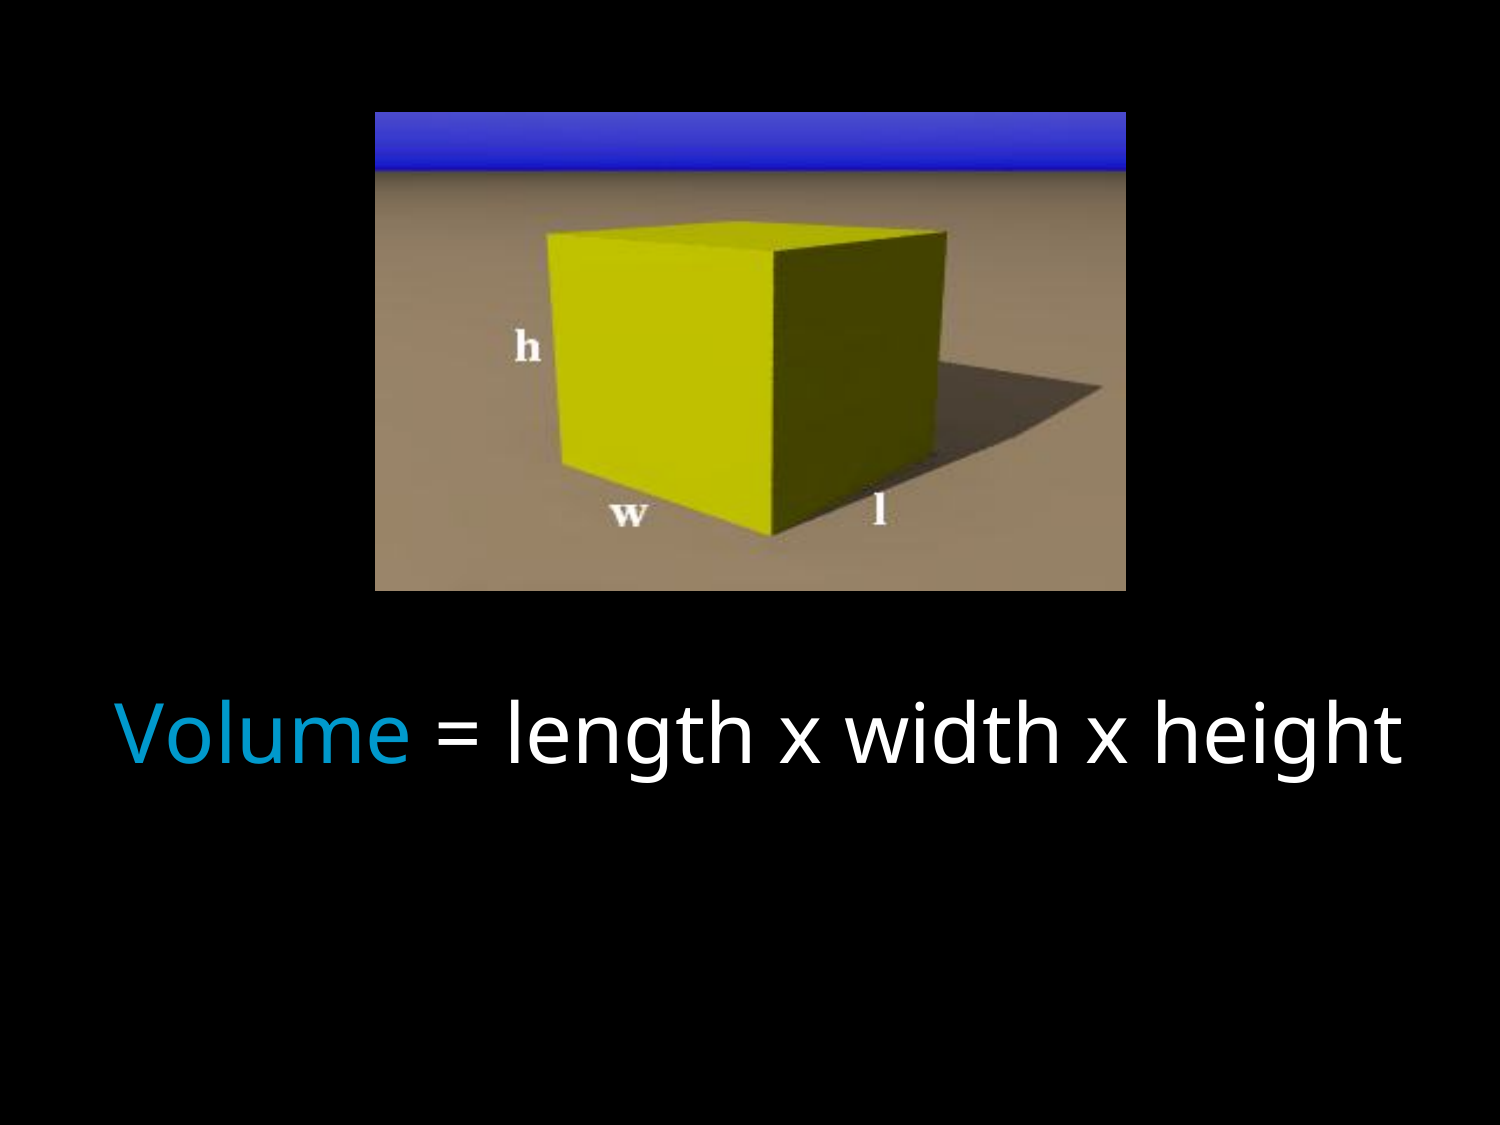

Volume = length x width x height